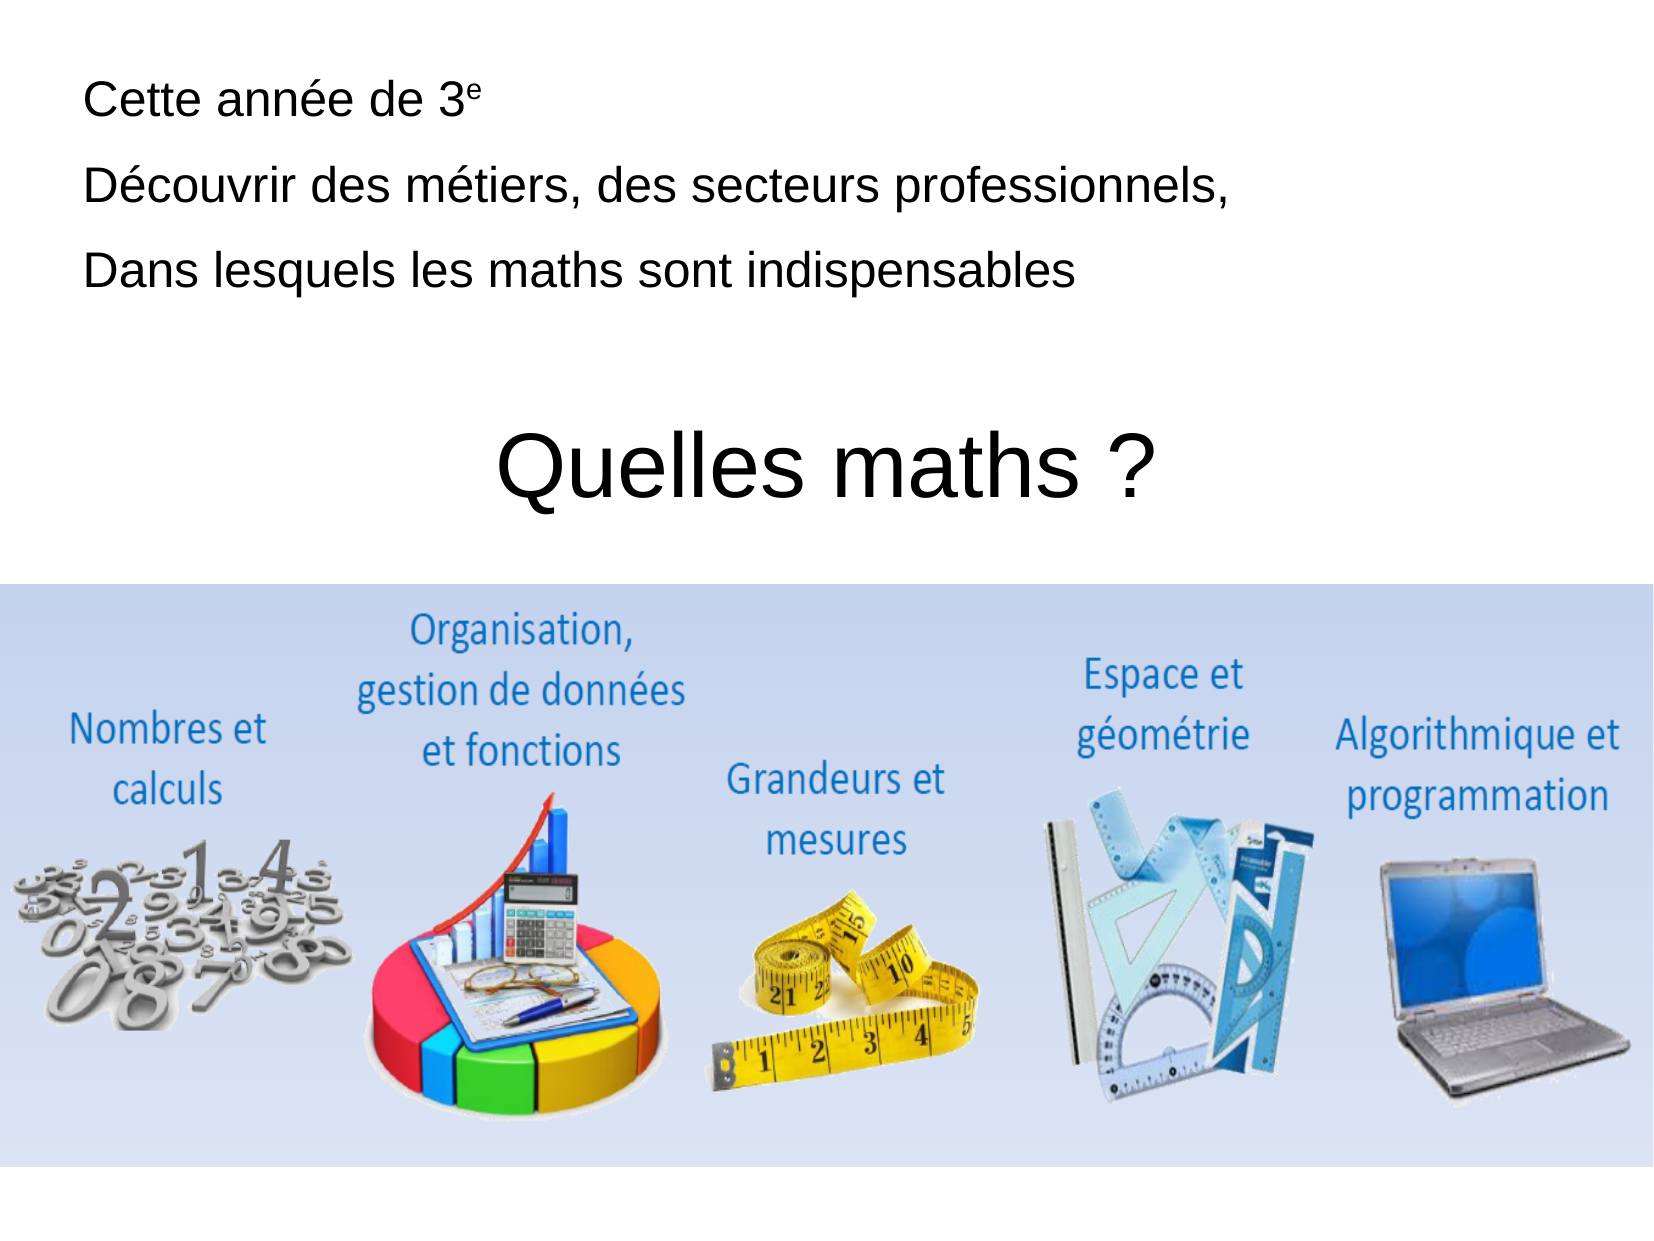

Cette année de 3e
Découvrir des métiers, des secteurs professionnels,
Dans lesquels les maths sont indispensables
# Quelles maths ?